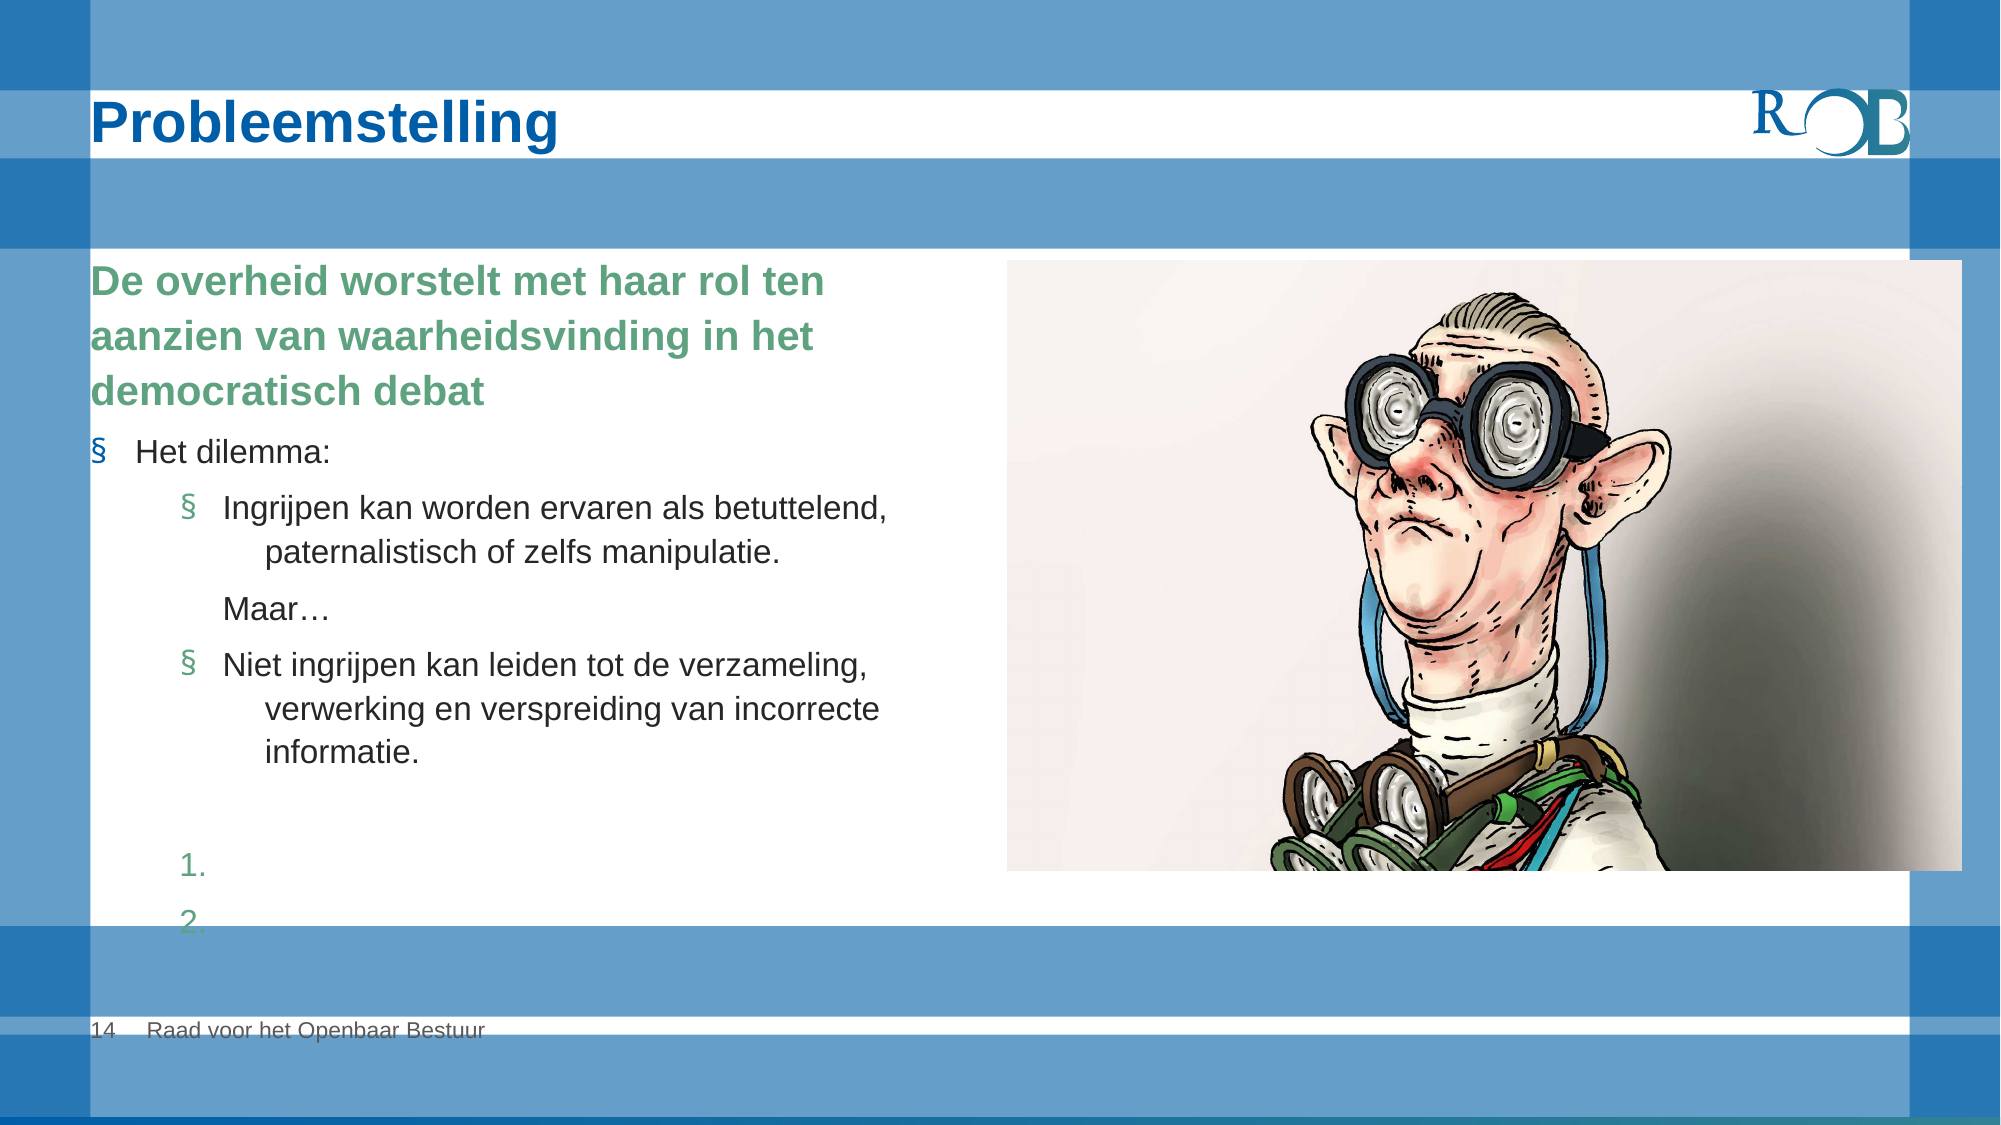

# Probleemstelling
De overheid worstelt met haar rol ten aanzien van waarheidsvinding in het democratisch debat
Het dilemma:
Ingrijpen kan worden ervaren als betuttelend, paternalistisch of zelfs manipulatie.
Maar…
Niet ingrijpen kan leiden tot de verzameling, verwerking en verspreiding van incorrecte informatie.
Raad voor het Openbaar Bestuur